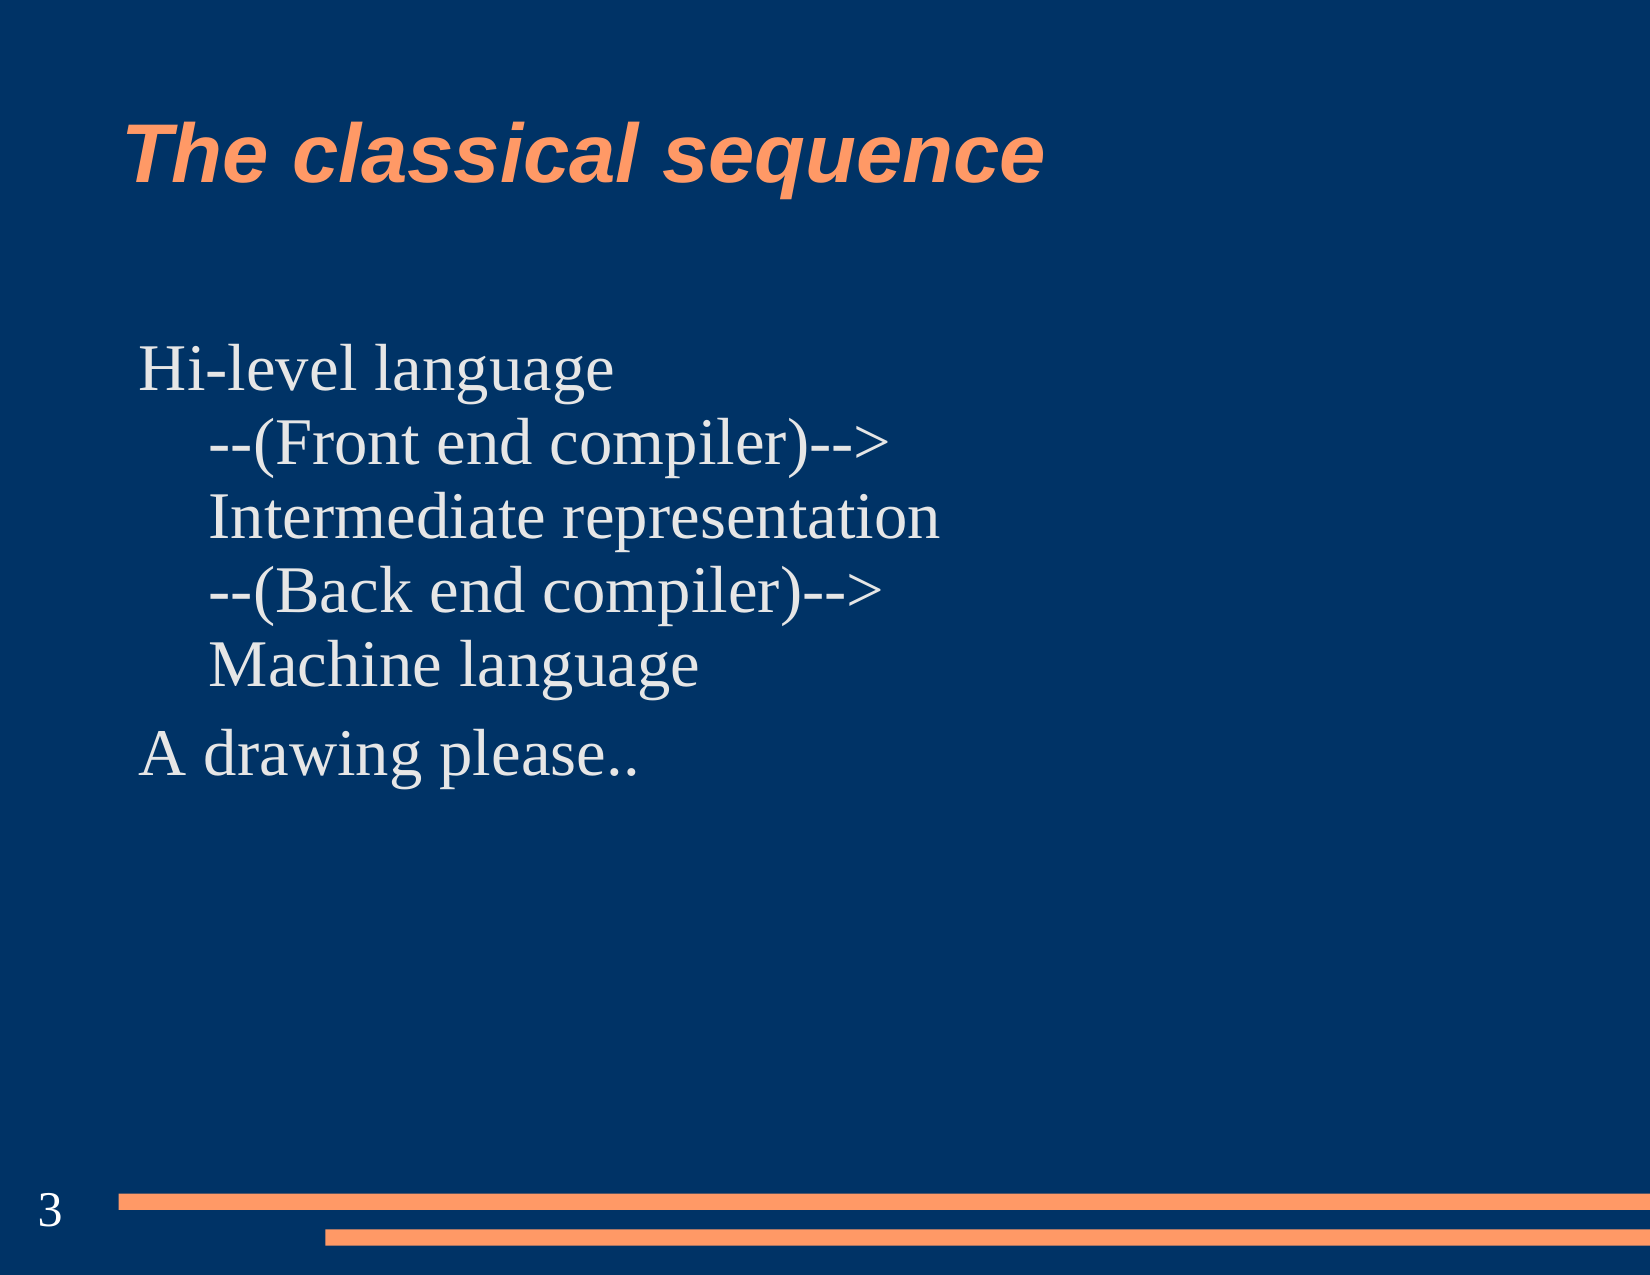

# The classical sequence
Hi-level language
 --(Front end compiler)-->
 Intermediate representation
 --(Back end compiler)-->
 Machine language
A drawing please..
3